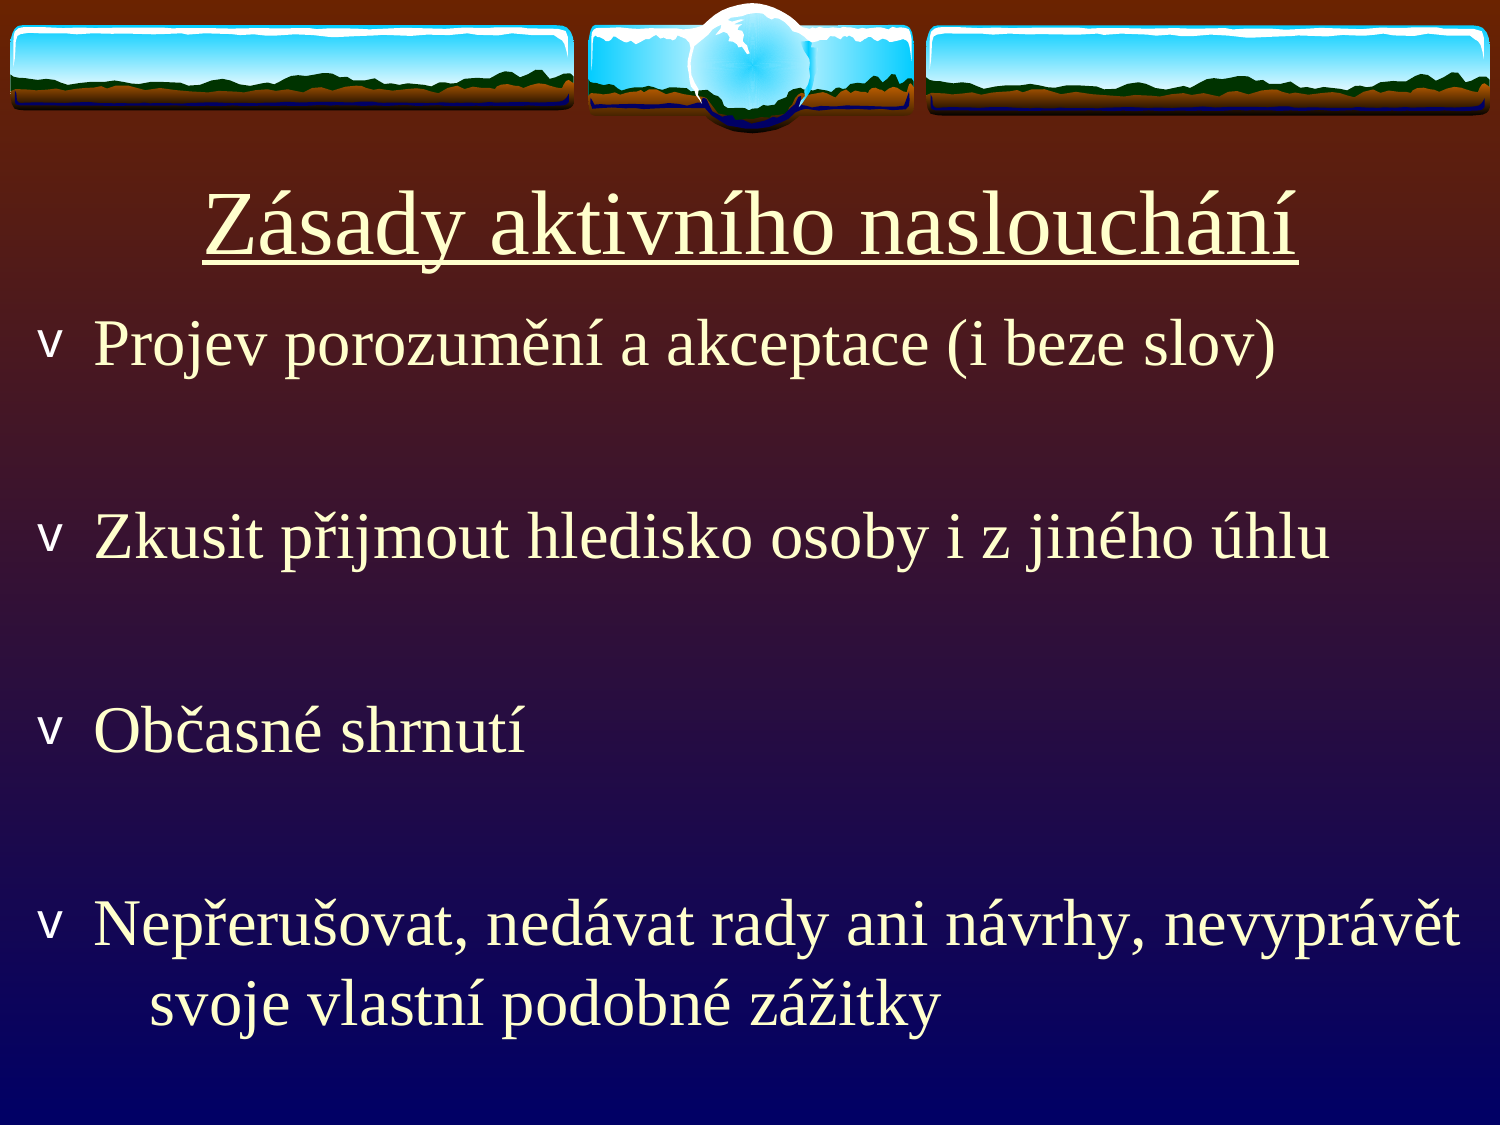

# Zásady aktivního naslouchání
Projev porozumění a akceptace (i beze slov)
Zkusit přijmout hledisko osoby i z jiného úhlu
Občasné shrnutí
Nepřerušovat, nedávat rady ani návrhy, nevyprávět svoje vlastní podobné zážitky